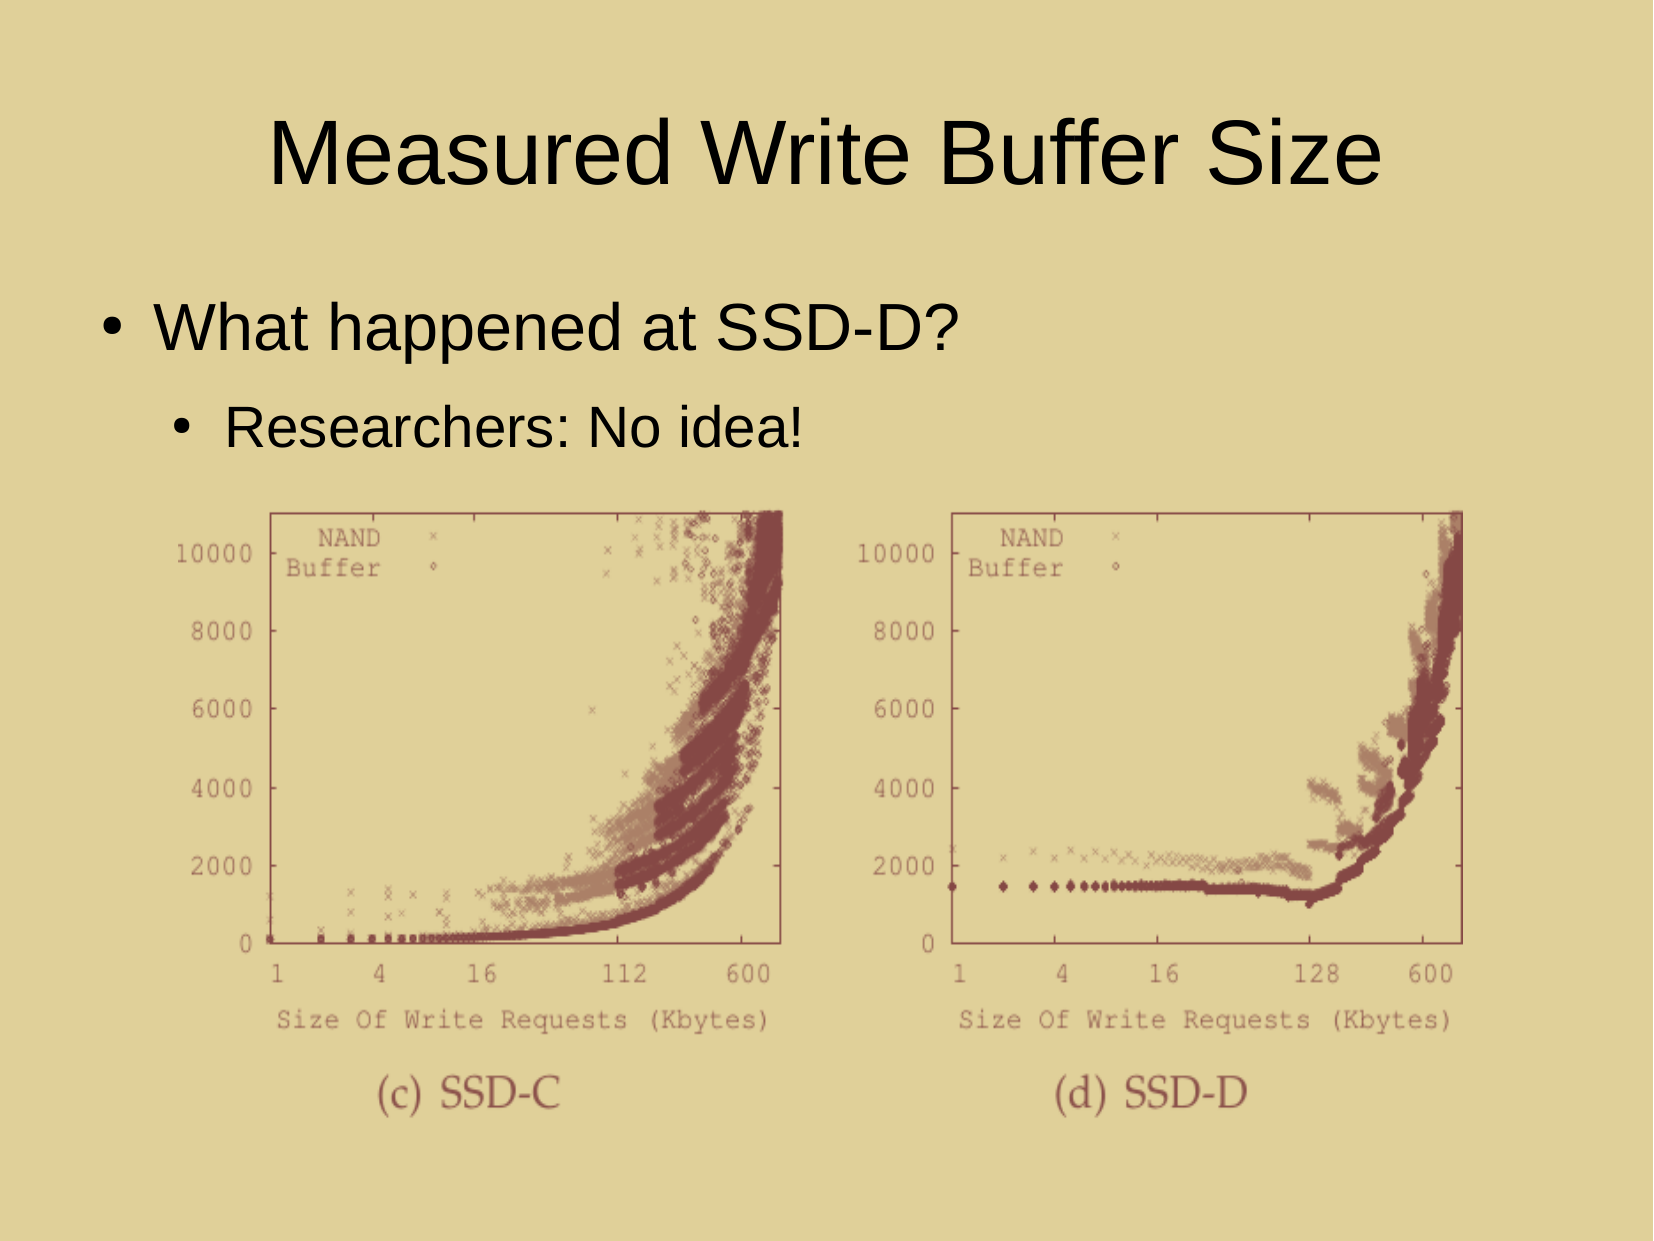

# Measured Write Buffer Size
What happened at SSD-D?
Researchers: No idea!